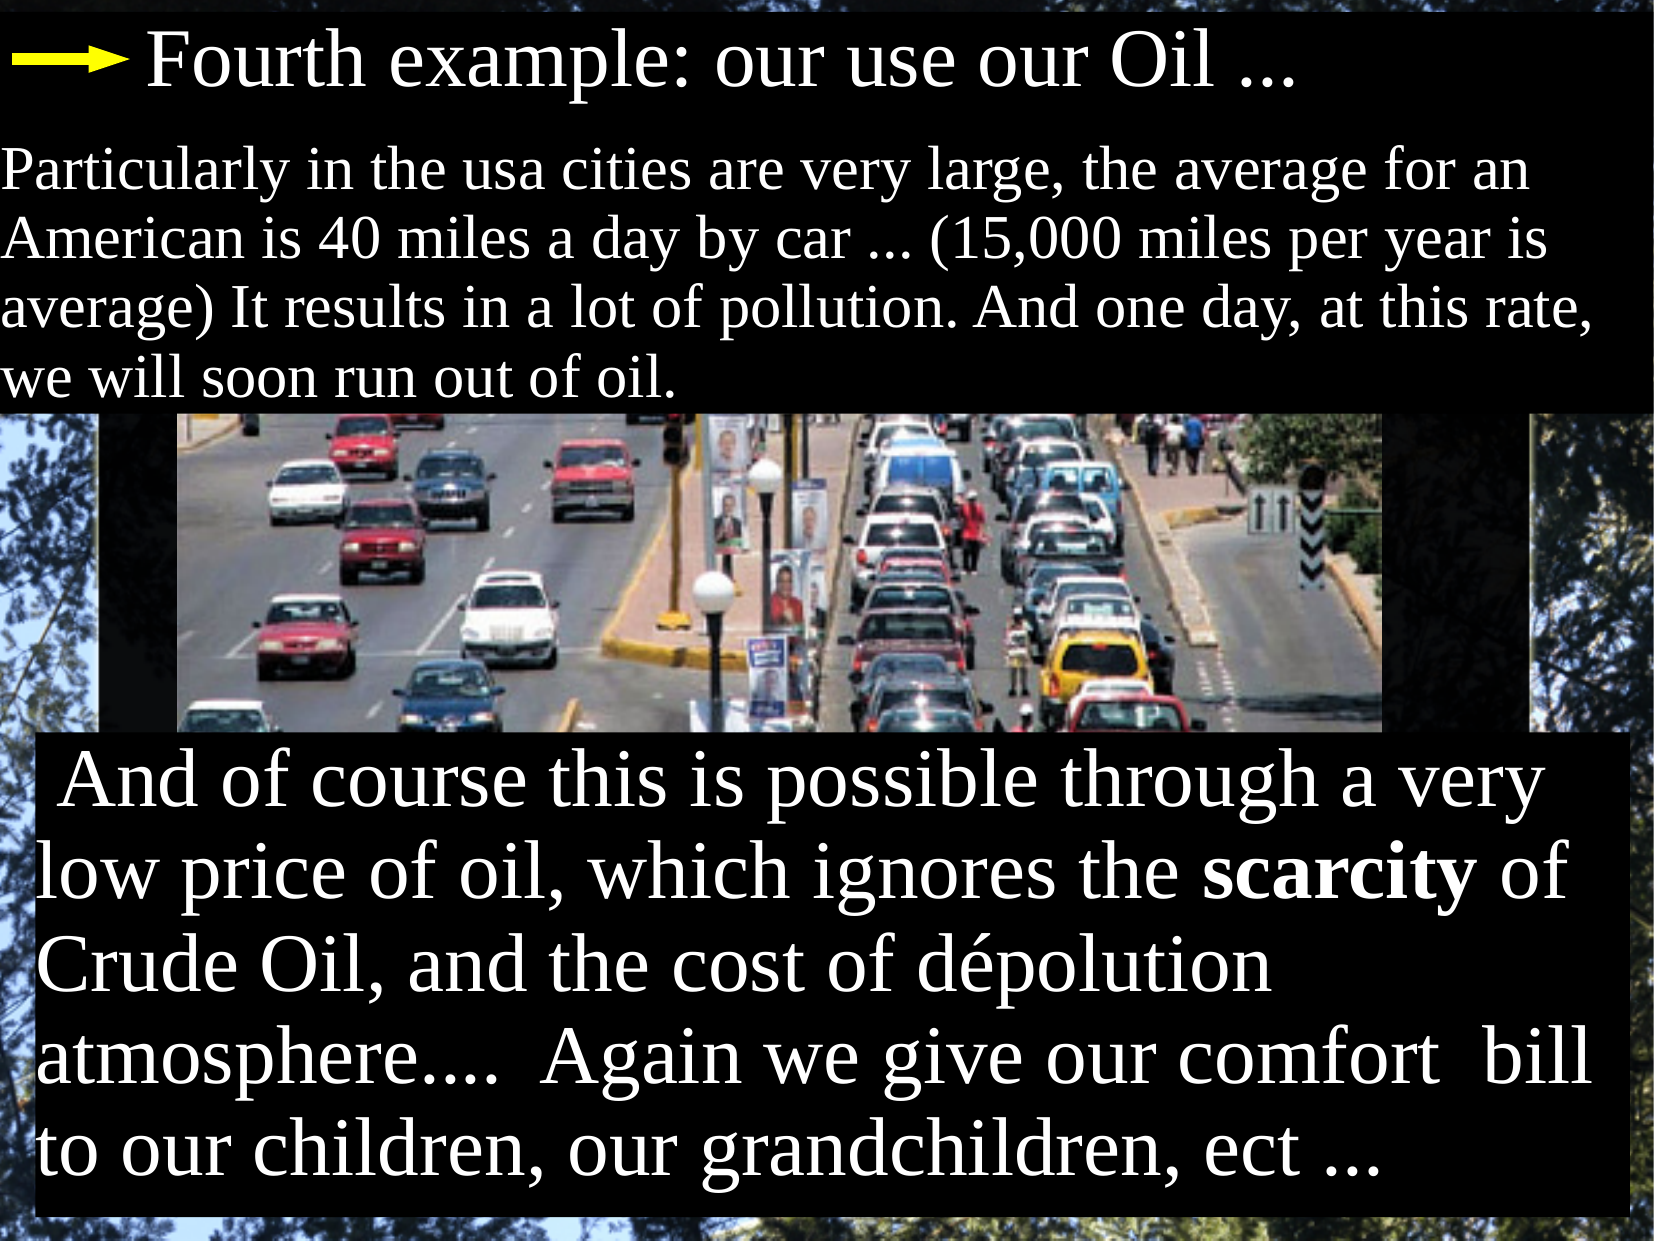

# Fourth example: our use our Oil ...
Particularly in the usa cities are very large, the average for an American is 40 miles a day by car ... (15,000 miles per year is average) It results in a lot of pollution. And one day, at this rate, we will soon run out of oil.
 And of course this is possible through a very low price of oil, which ignores the scarcity of Crude Oil, and the cost of dépolution atmosphere.... Again we give our comfort bill to our children, our grandchildren, ect ...